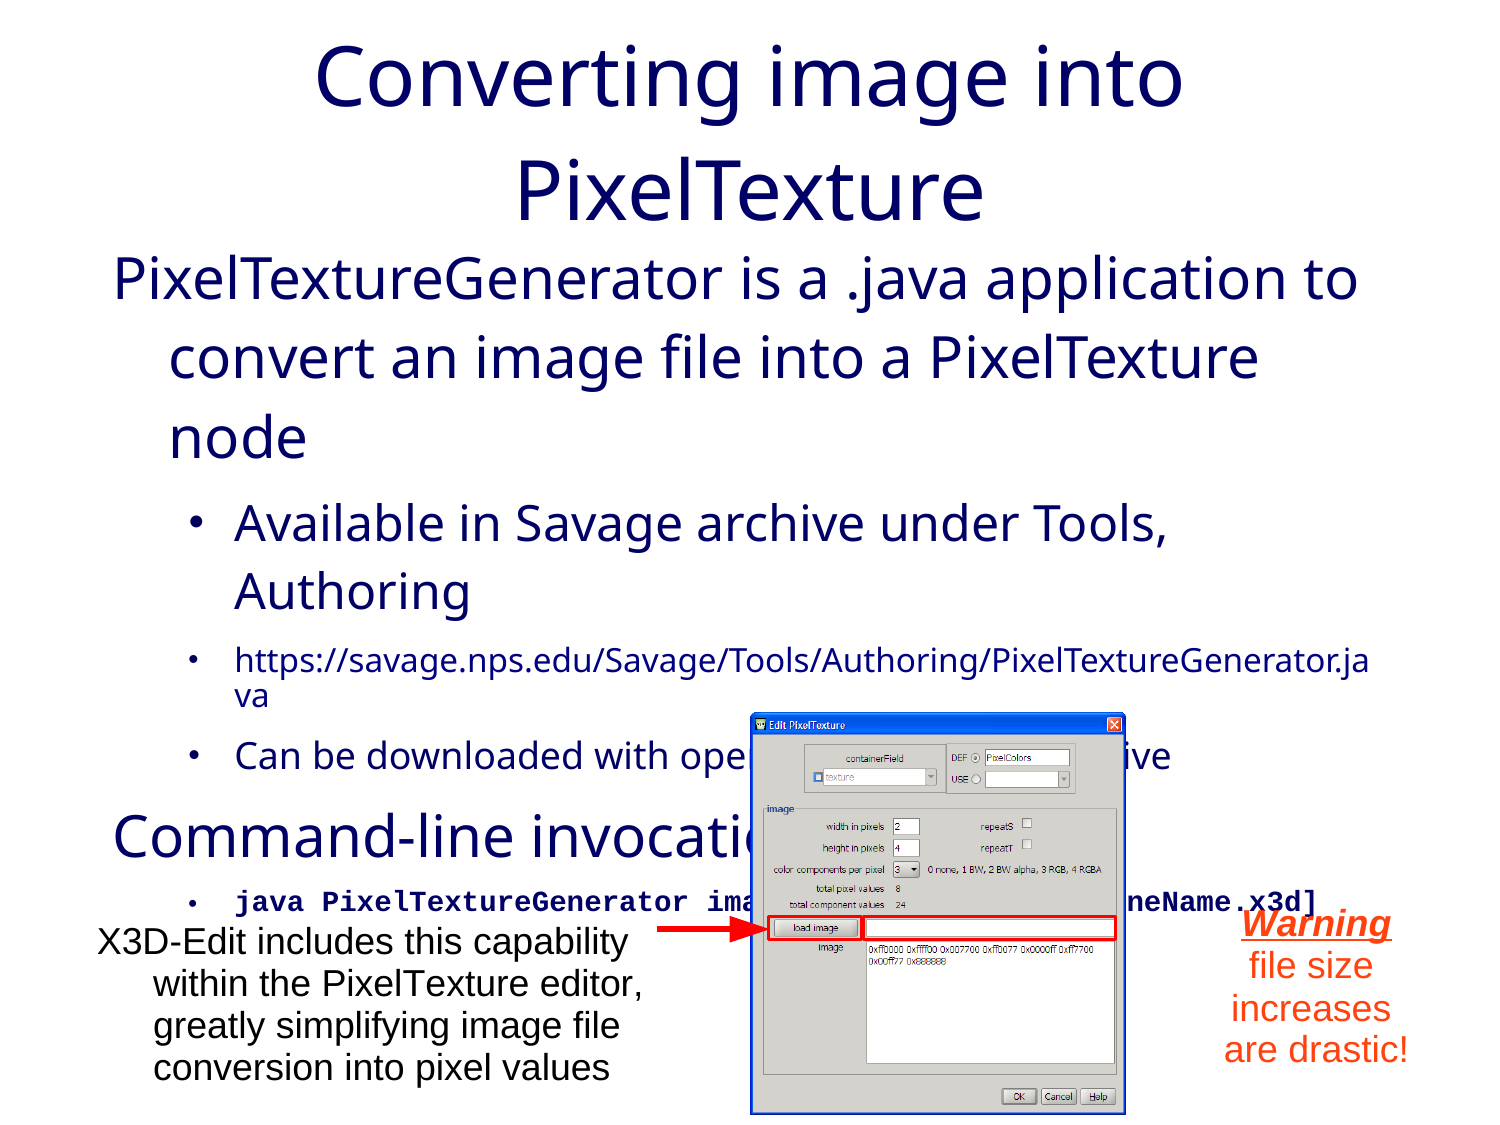

# Converting image into PixelTexture
PixelTextureGenerator is a .java application to convert an image file into a PixelTexture node
Available in Savage archive under Tools, Authoring
https://savage.nps.edu/Savage/Tools/Authoring/PixelTextureGenerator.java
Can be downloaded with open-source Savage archive
Command-line invocation
java PixelTextureGenerator imageName.ext [outputSceneName.x3d]
Warning
file size
increases
are drastic!
X3D-Edit includes this capability within the PixelTexture editor, greatly simplifying image file conversion into pixel values